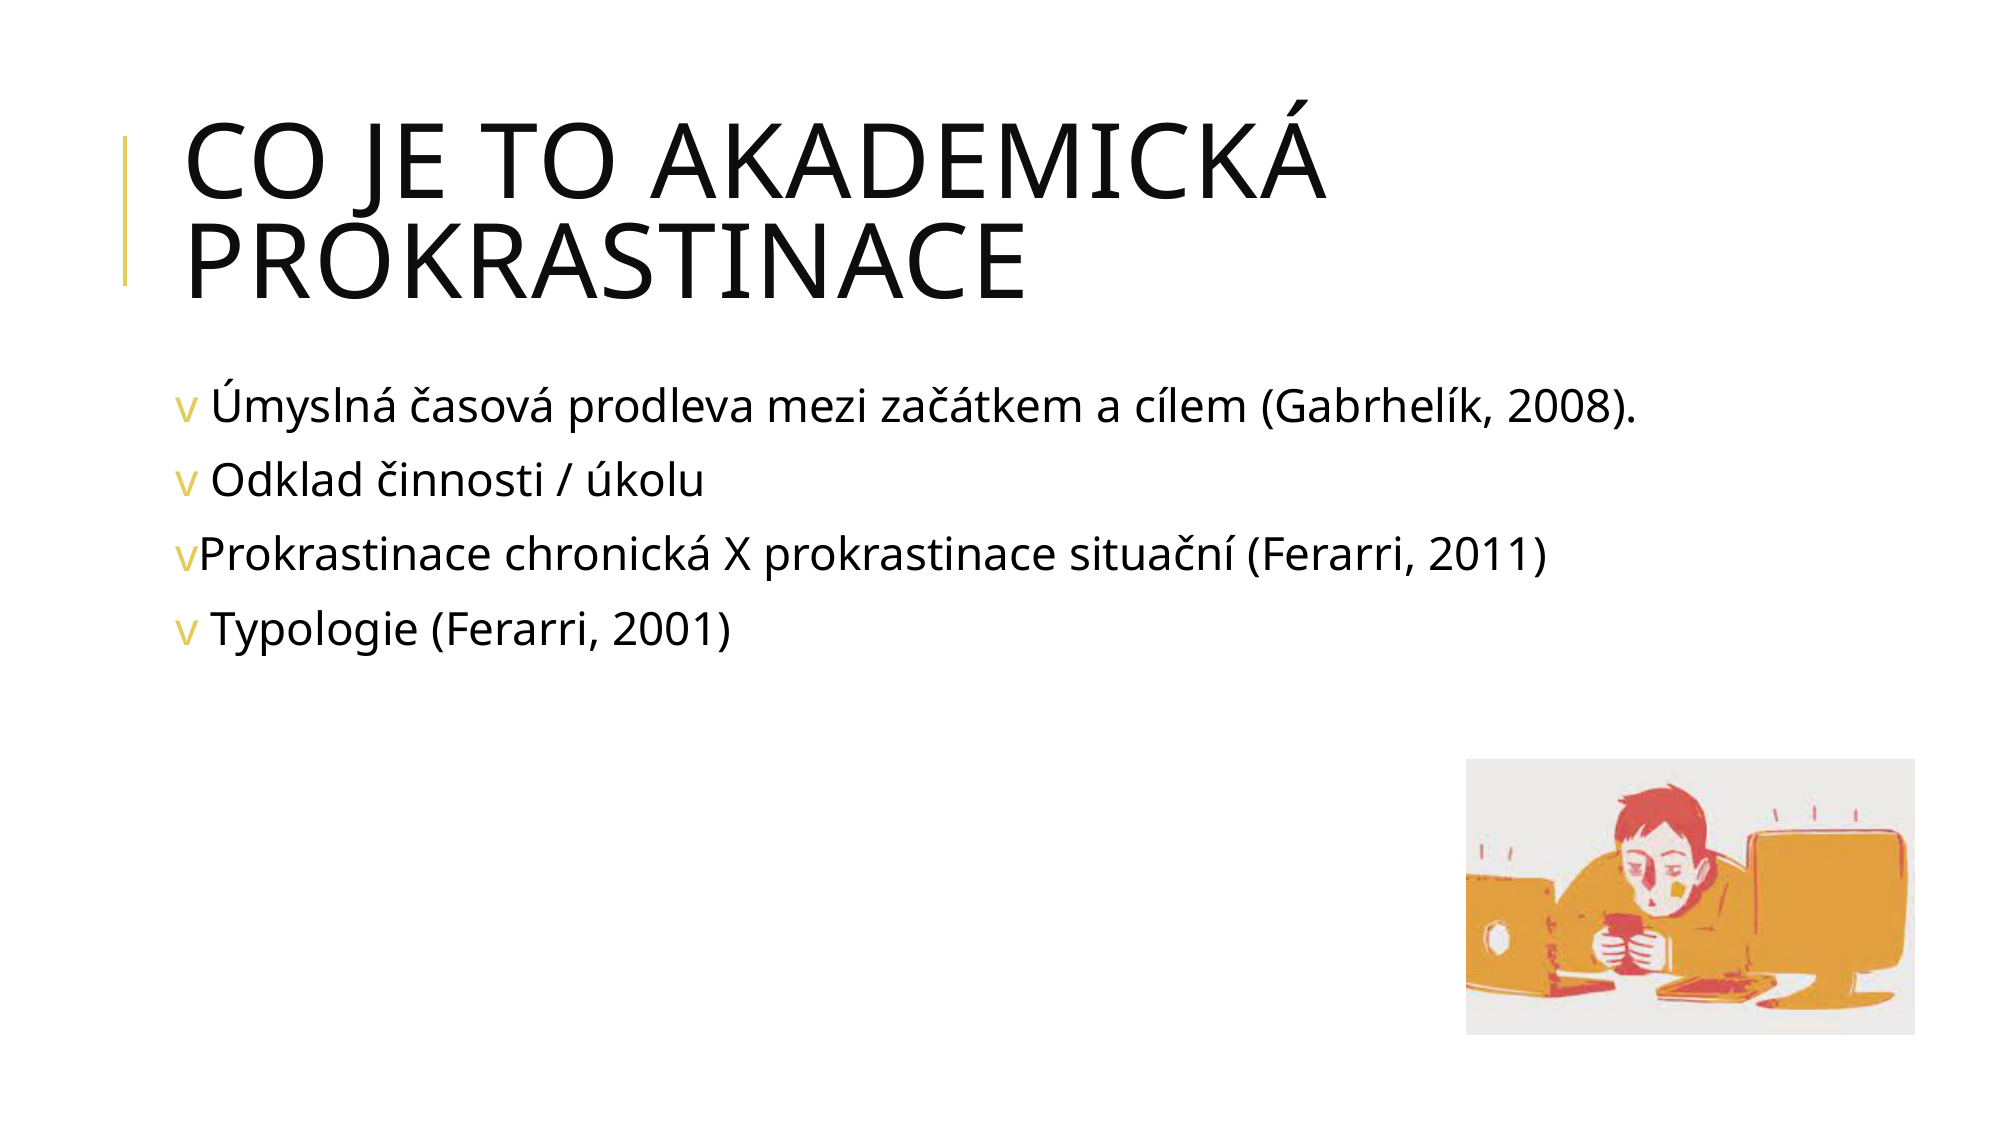

# Co je to akademická prokrastinace
 Úmyslná časová prodleva mezi začátkem a cílem (Gabrhelík, 2008).
 Odklad činnosti / úkolu
Prokrastinace chronická X prokrastinace situační (Ferarri, 2011)
 Typologie (Ferarri, 2001)